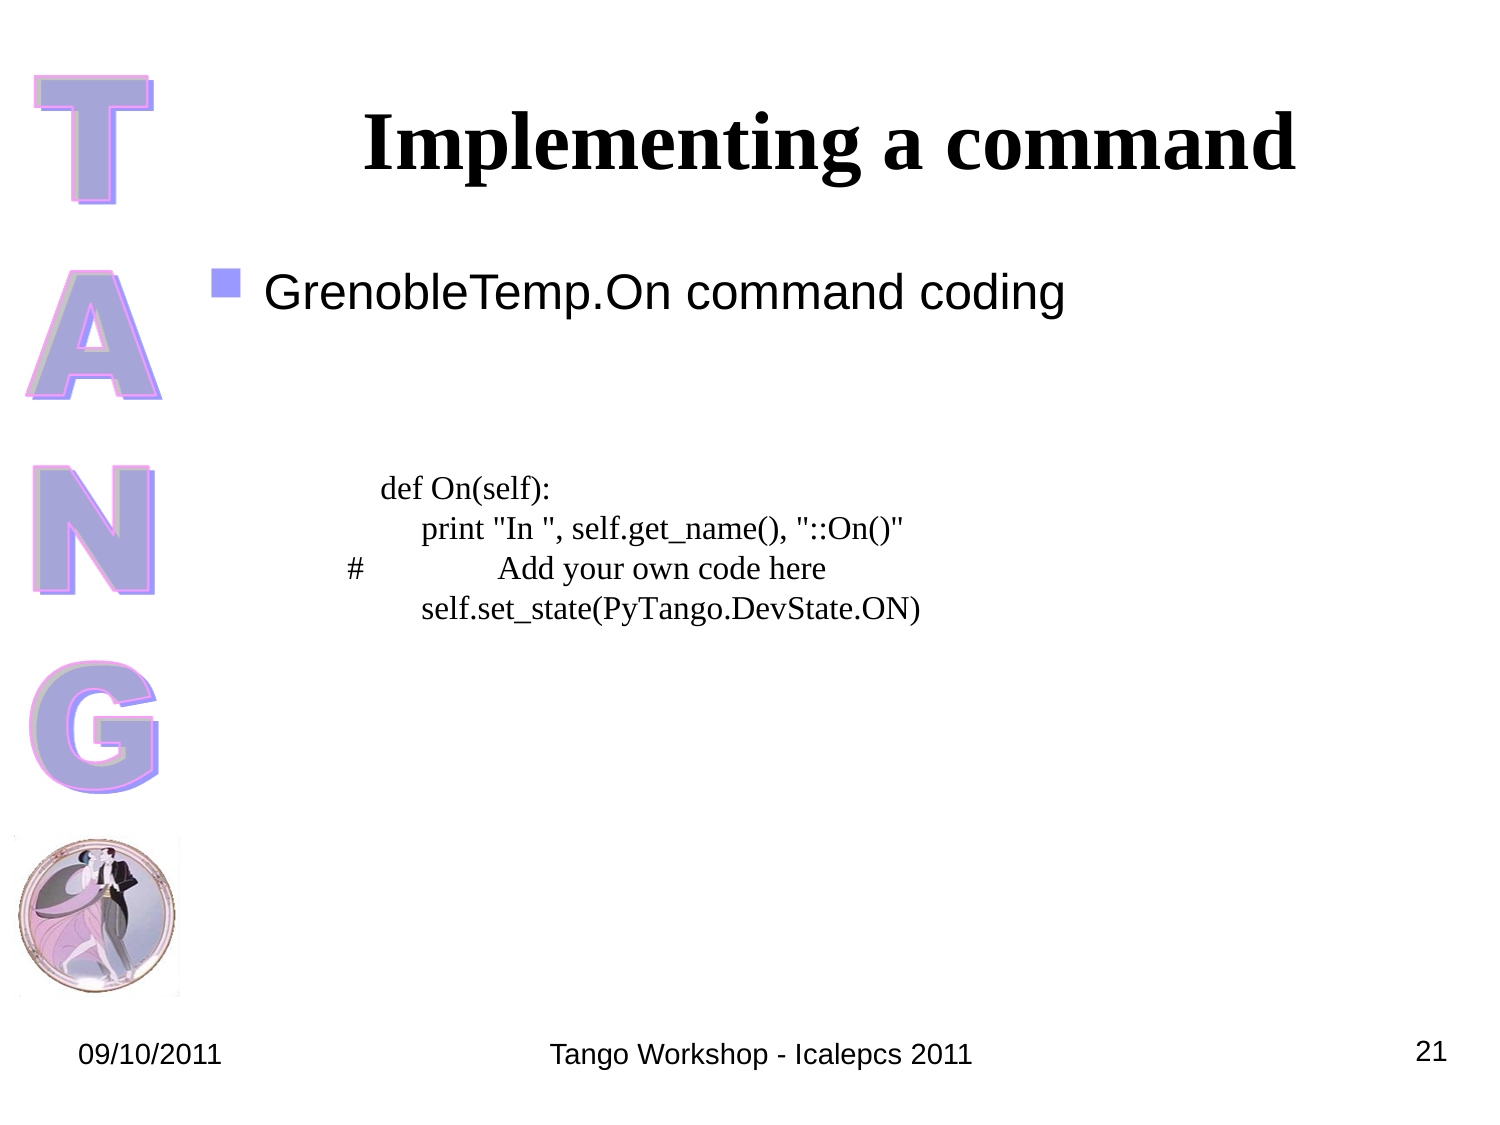

# Implementing a command
GrenobleTemp.On command coding
 def On(self):
 print "In ", self.get_name(), "::On()"
#	Add your own code here
 self.set_state(PyTango.DevState.ON)
21
09/10/2011
Tango workshop - Icalepcs 2011